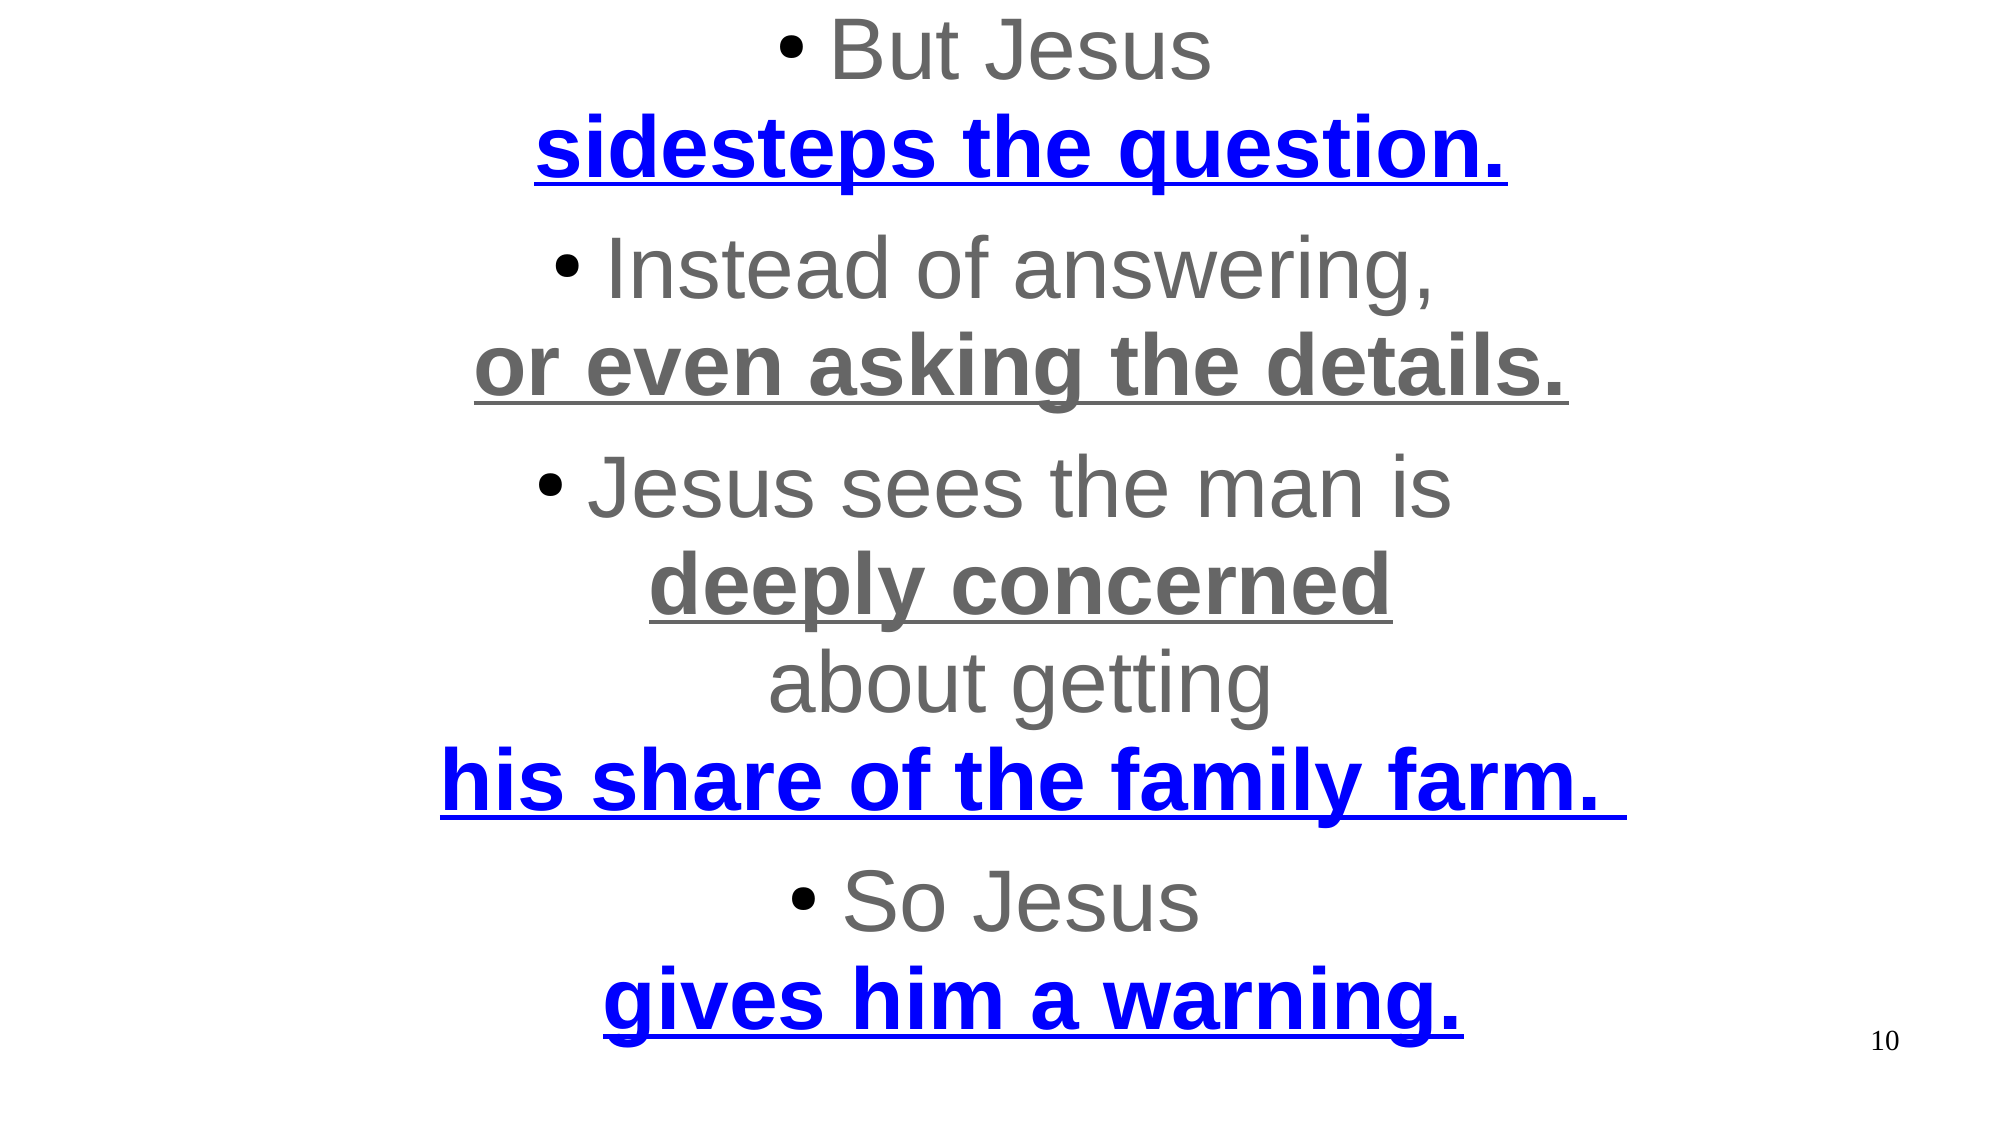

# But Jesus sidesteps the question.
Instead of answering,
or even asking the details.
Jesus sees the man is
deeply concerned
about getting
his share of the family farm.
So Jesus
gives him a warning.
10